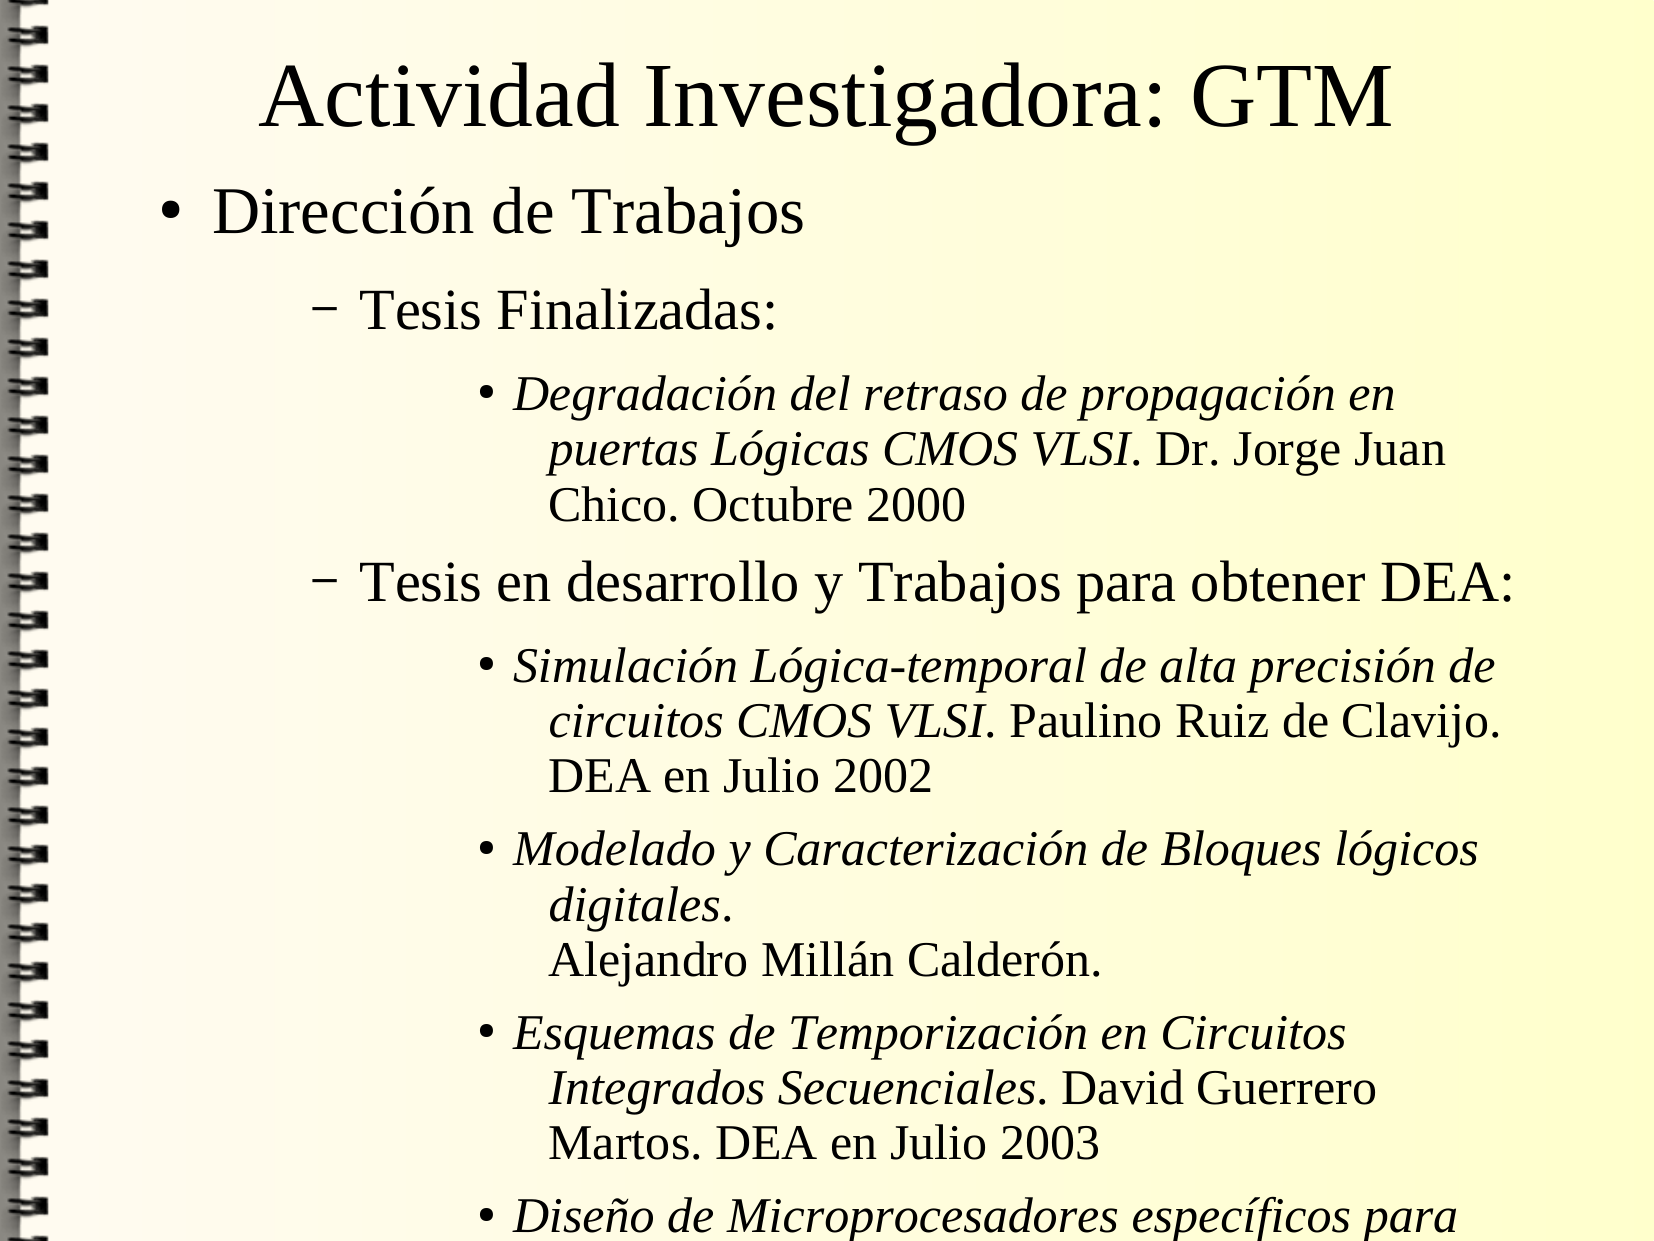

# Actividad Investigadora: GTM
Dirección de Trabajos
Tesis Finalizadas:
Degradación del retraso de propagación en puertas Lógicas CMOS VLSI. Dr. Jorge Juan Chico. Octubre 2000
Tesis en desarrollo y Trabajos para obtener DEA:
Simulación Lógica-temporal de alta precisión de circuitos CMOS VLSI. Paulino Ruiz de Clavijo. DEA en Julio 2002
Modelado y Caracterización de Bloques lógicos digitales.
Alejandro Millán Calderón.
Esquemas de Temporización en Circuitos Integrados Secuenciales. David Guerrero Martos. DEA en Julio 2003
Diseño de Microprocesadores específicos para SoC.
Enrique Ostúa Arangüena. DEA en Julio 2005
Diseño de Perífericos de Procesado Digital de Señal para RTU.. Julian Viejo Cortes. DEA en Febrero 2006